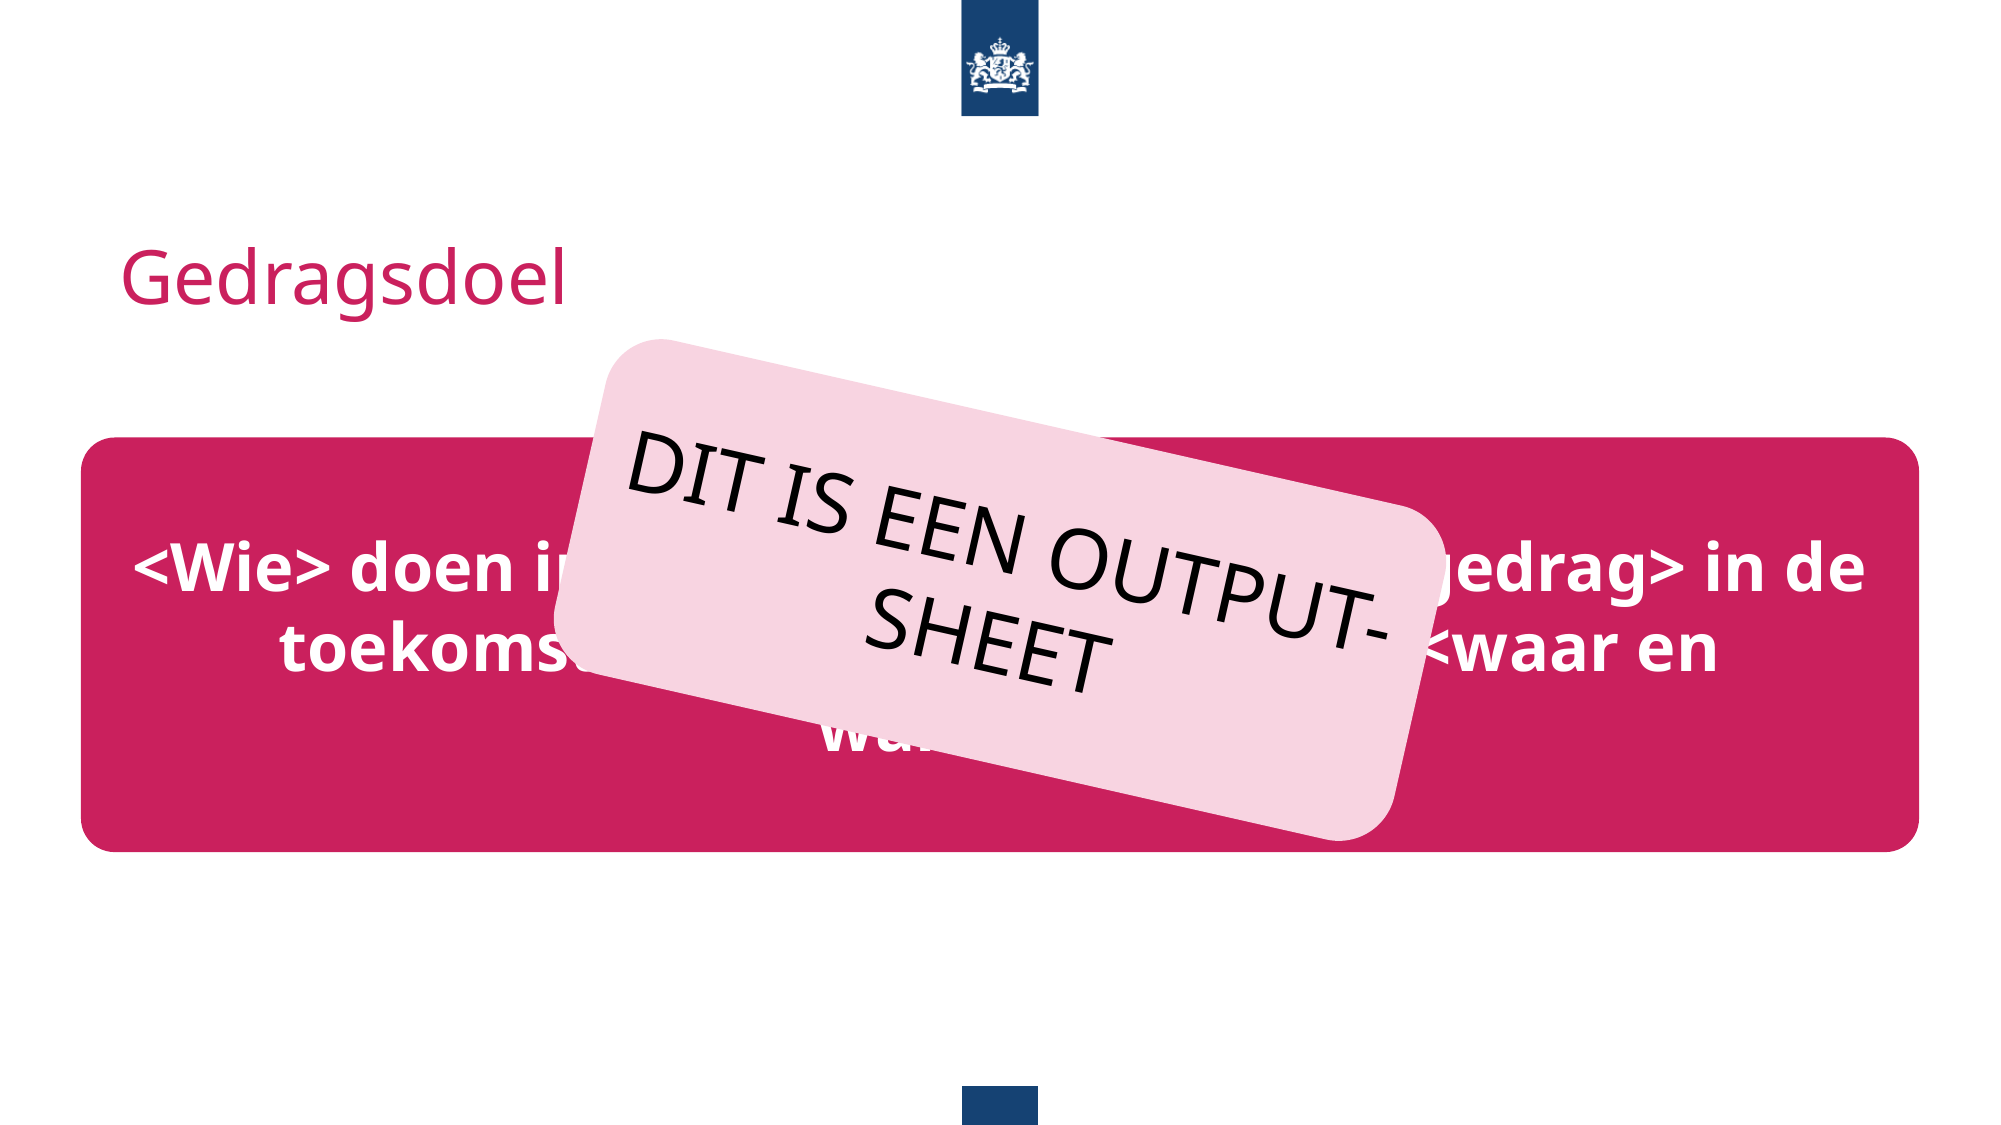

# Gedragsdoel
DIT IS EEN OUTPUT-SHEET
<Wie> doen in plaats van <het huidige gedrag> in de toekomst <het gewenste gedrag> <waar en wanneer>?